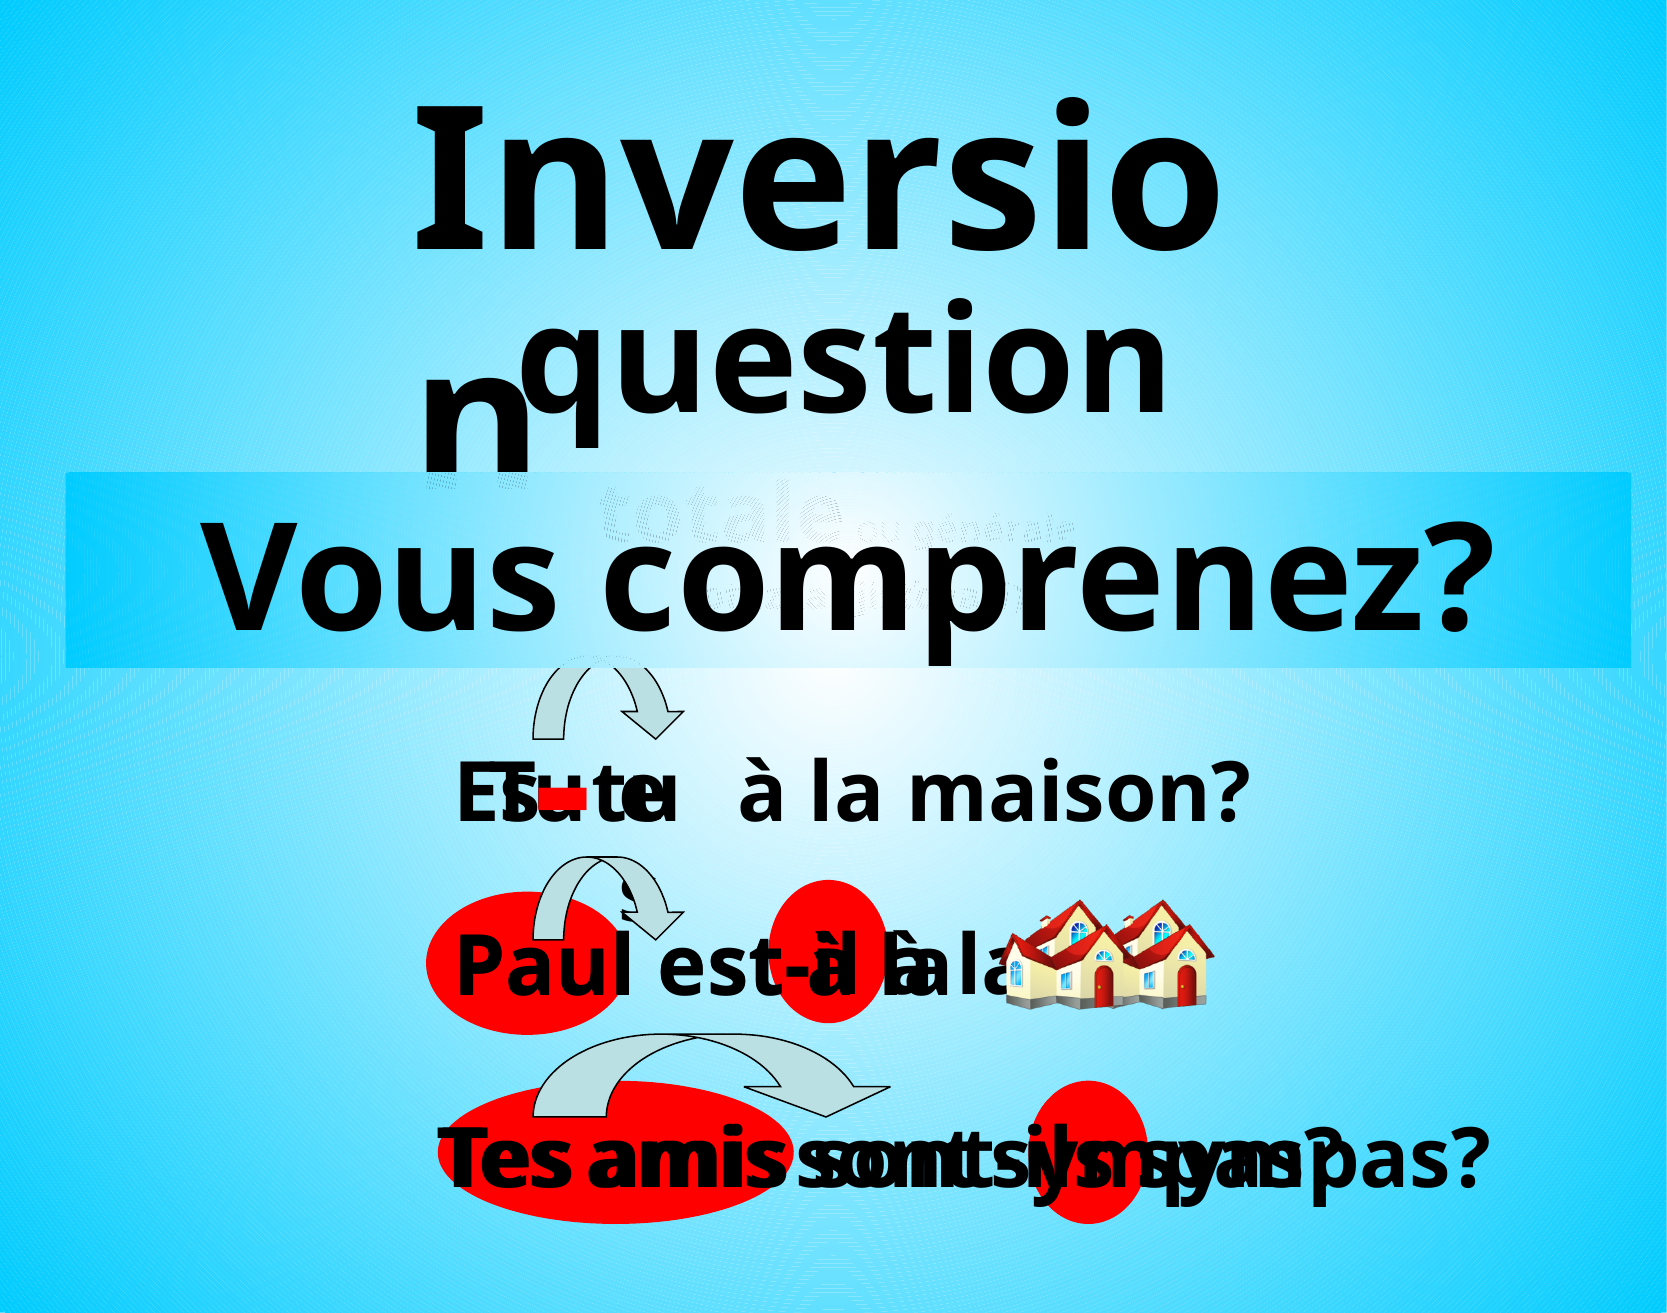

Inversion
question
totale ou générale
(otázka zjišťovací)
Vous comprenez?
-
Tu
es
à la maison?
Es tu
Paul est-il à la ?
Paul est à la ?
Tes amis sont-ils sympas?
Tes amis sont sympas?